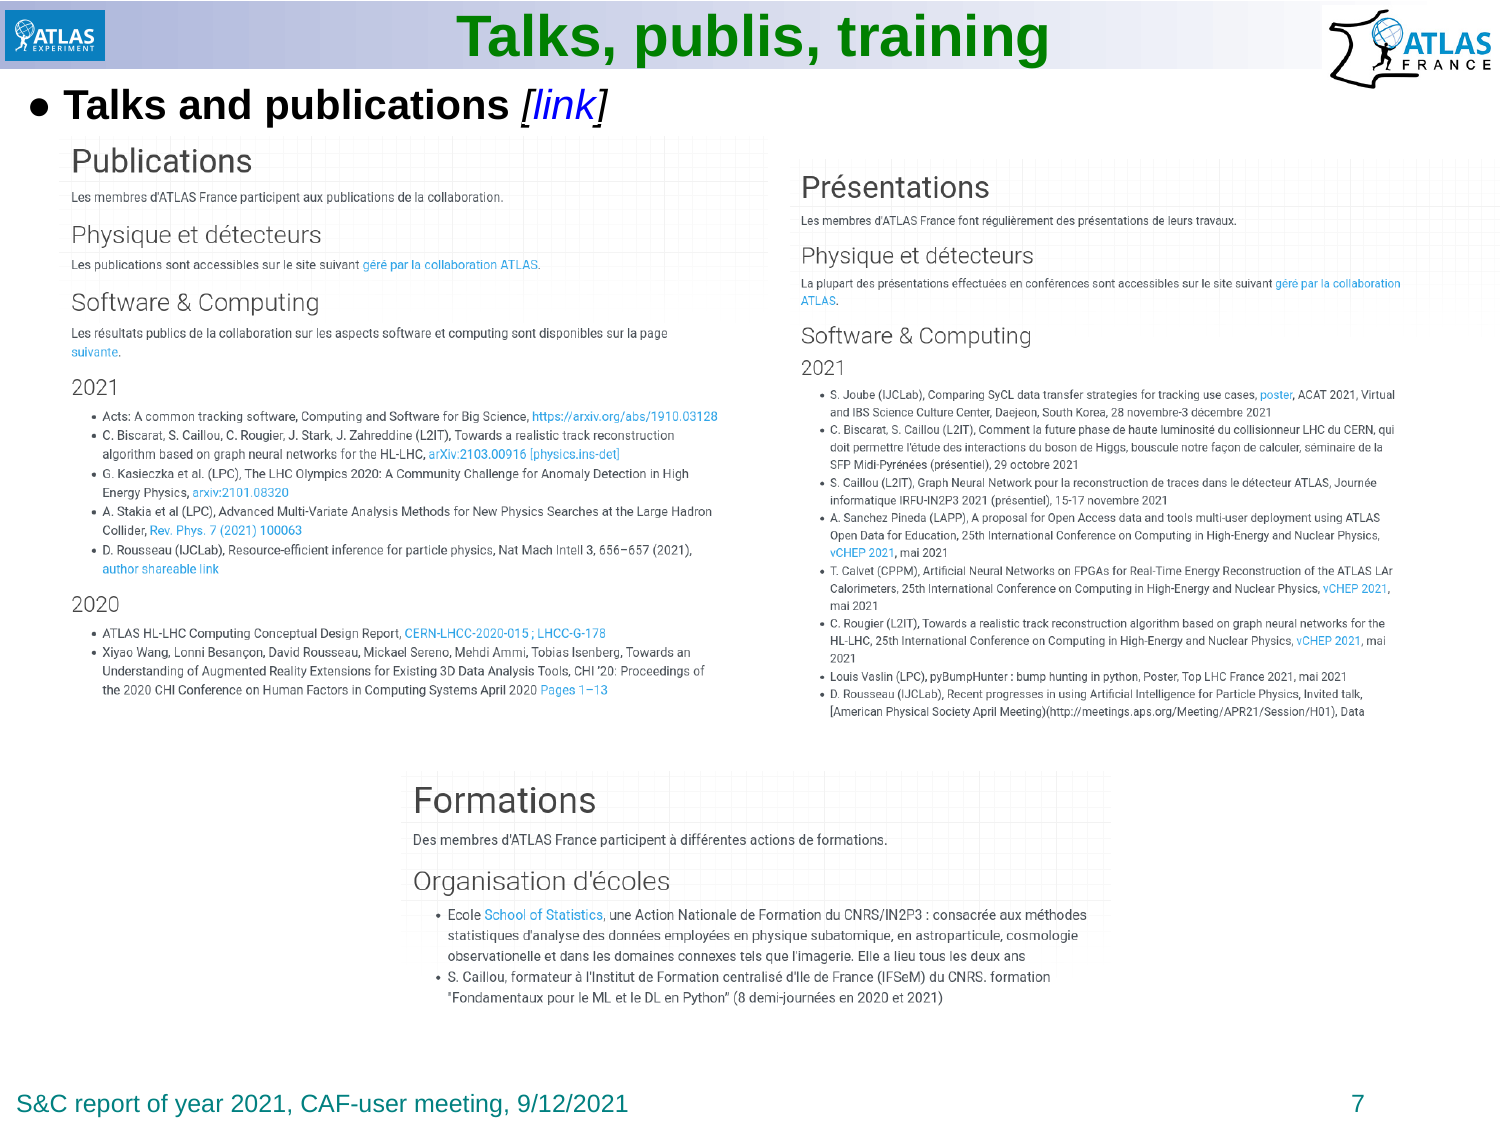

Talks, publis, training
● Talks and publications [link]